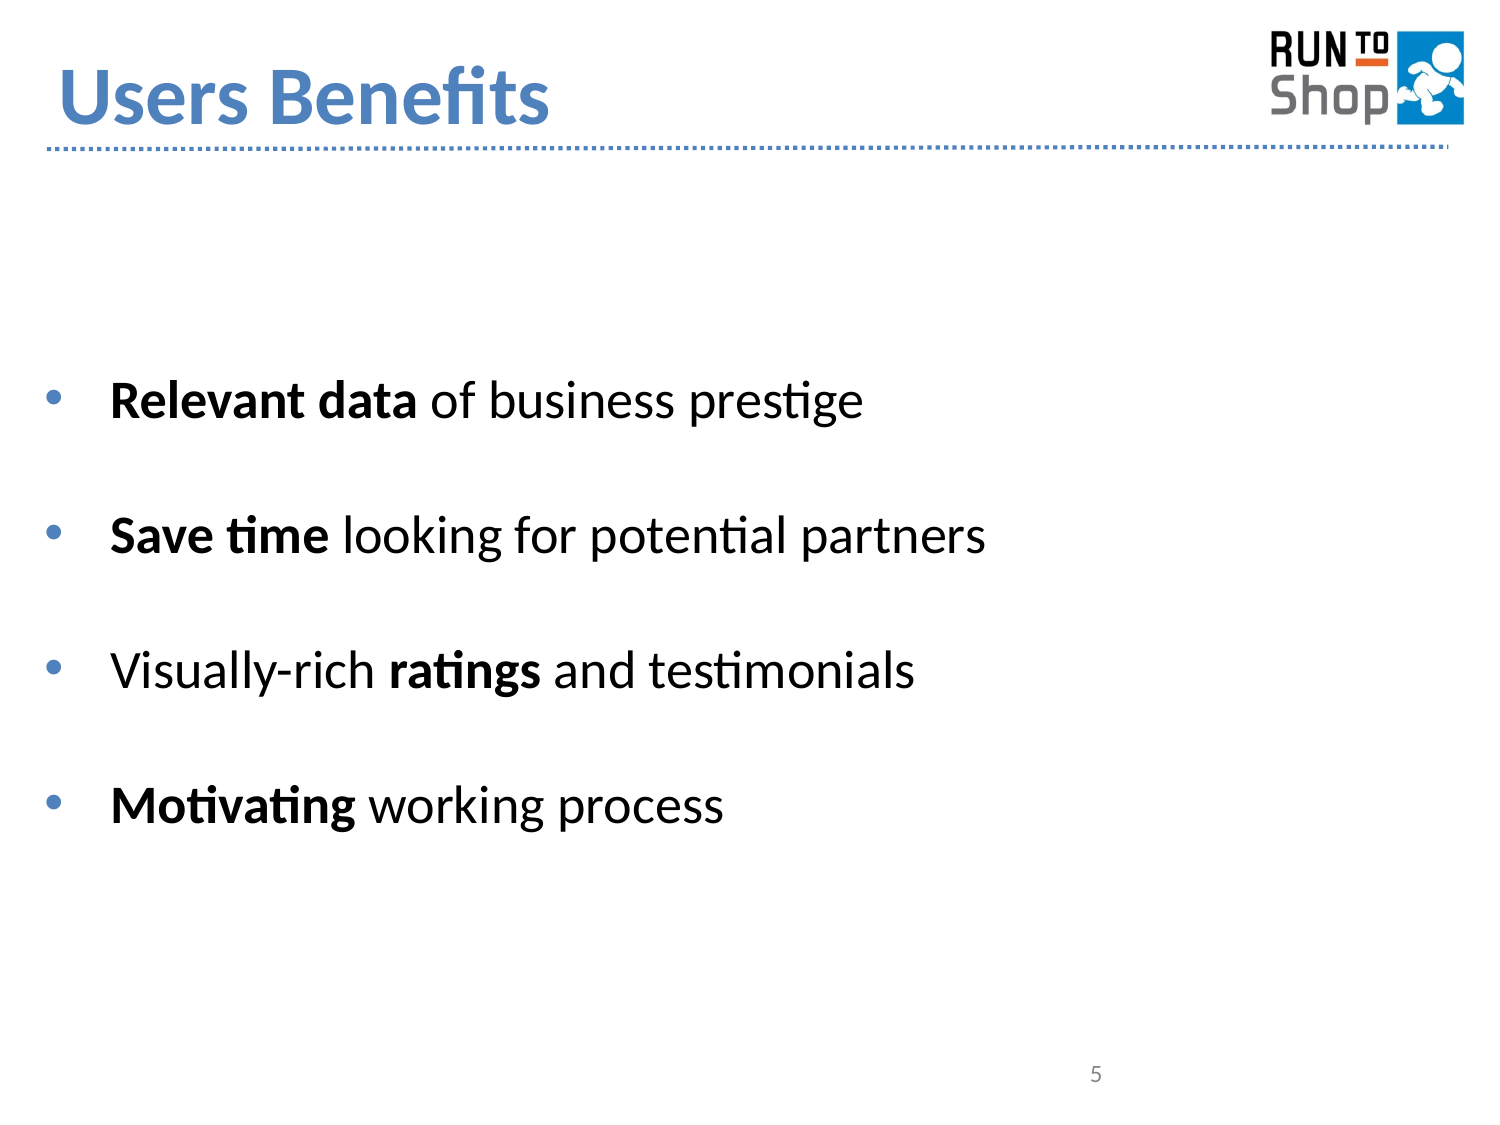

Users Benefits
Relevant data of business prestige
Save time looking for potential partners
Visually-rich ratings and testimonials
Motivating working process
5